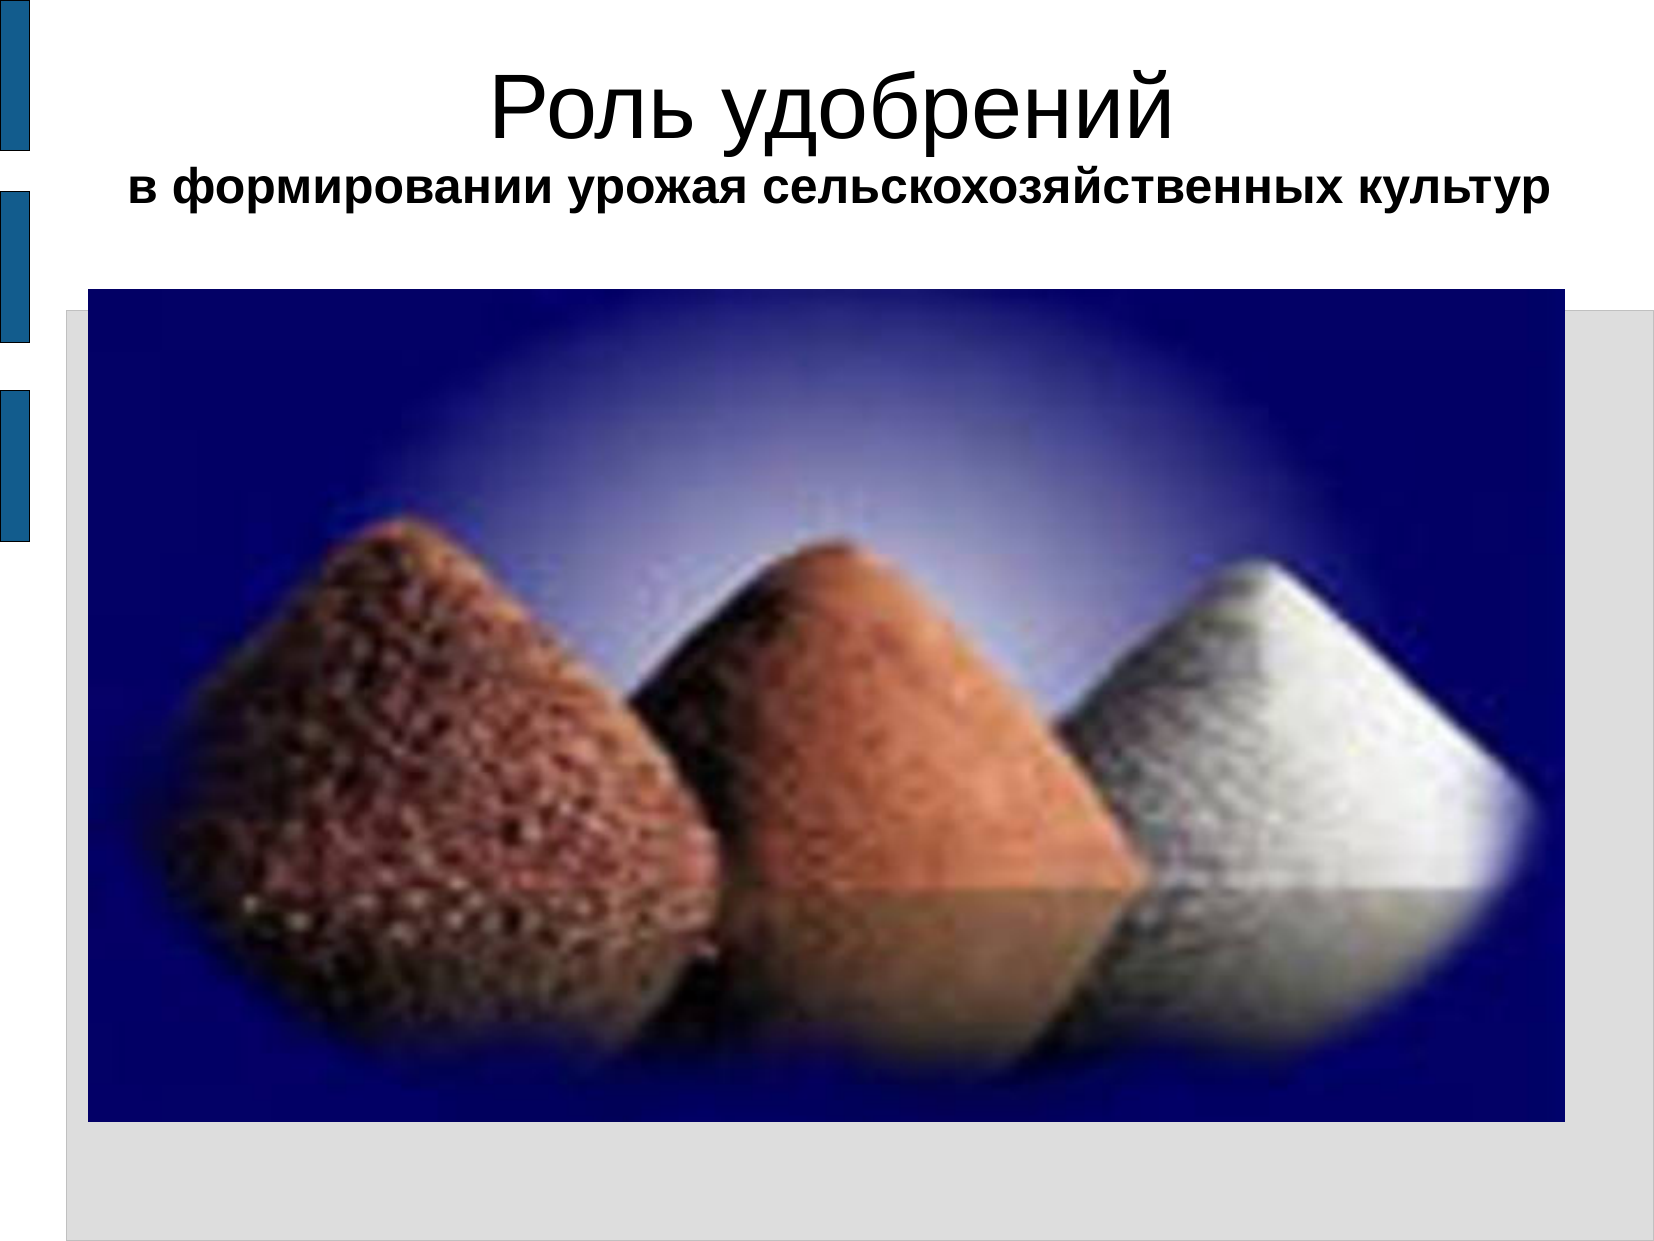

# Роль удобрений в формировании урожая сельскохозяйственных культур